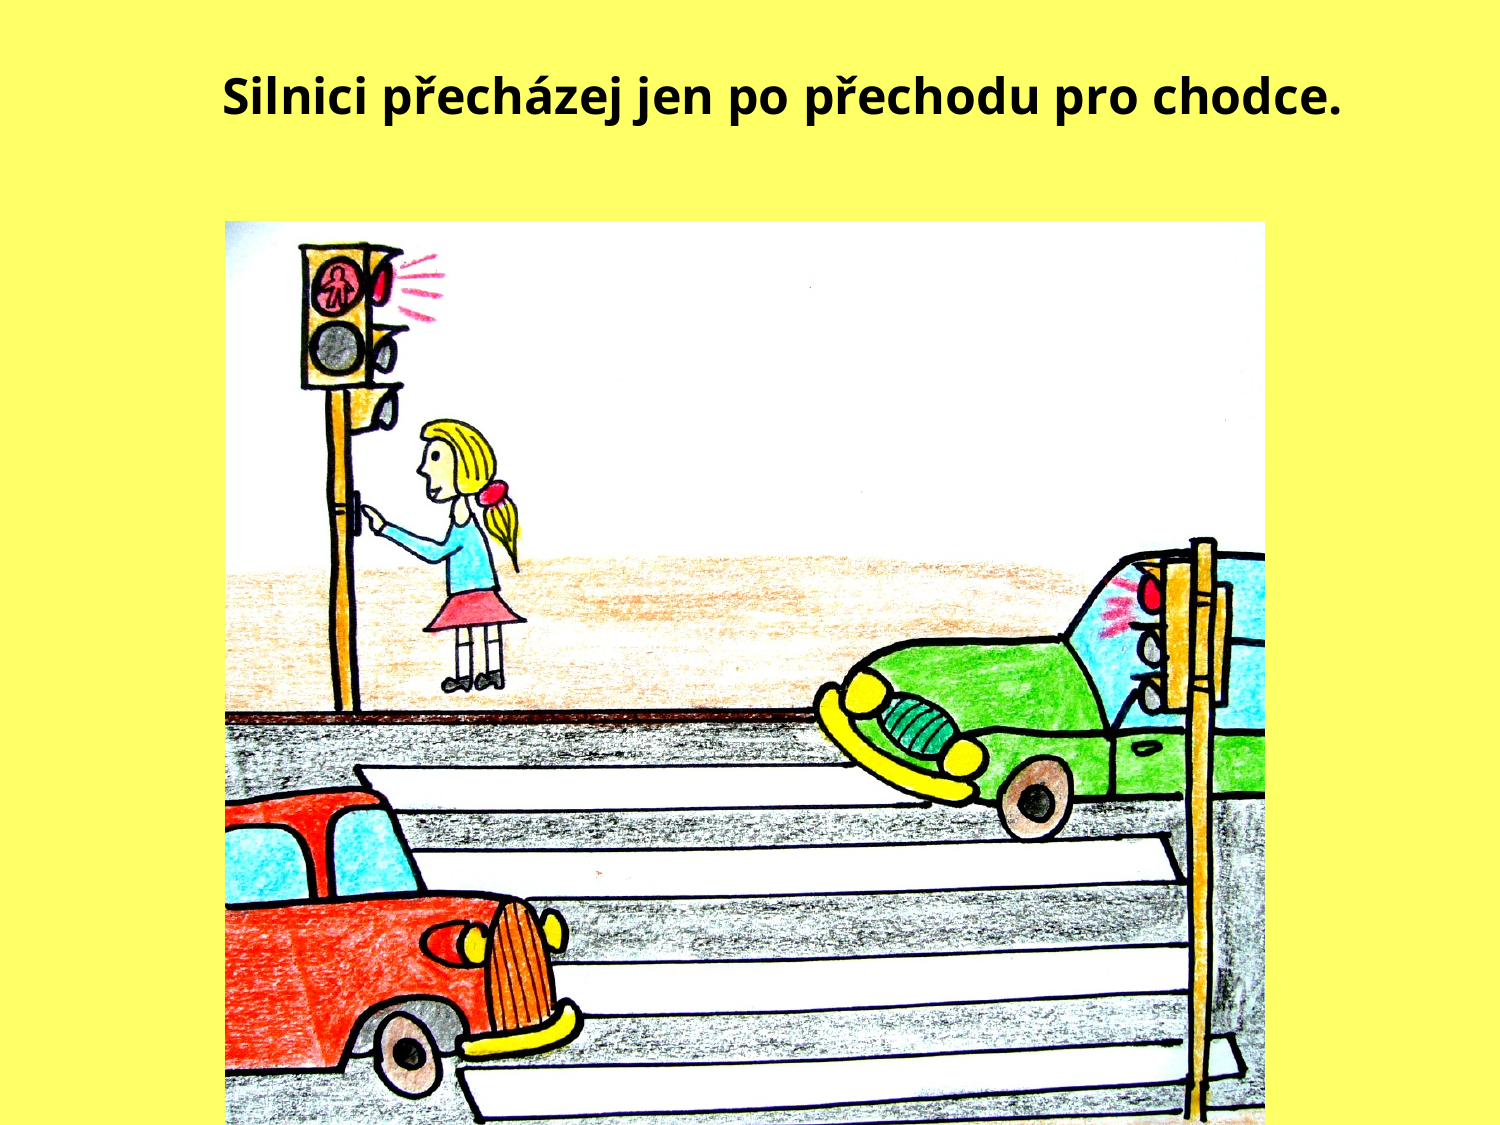

Silnici přecházej jen po přechodu pro chodce.